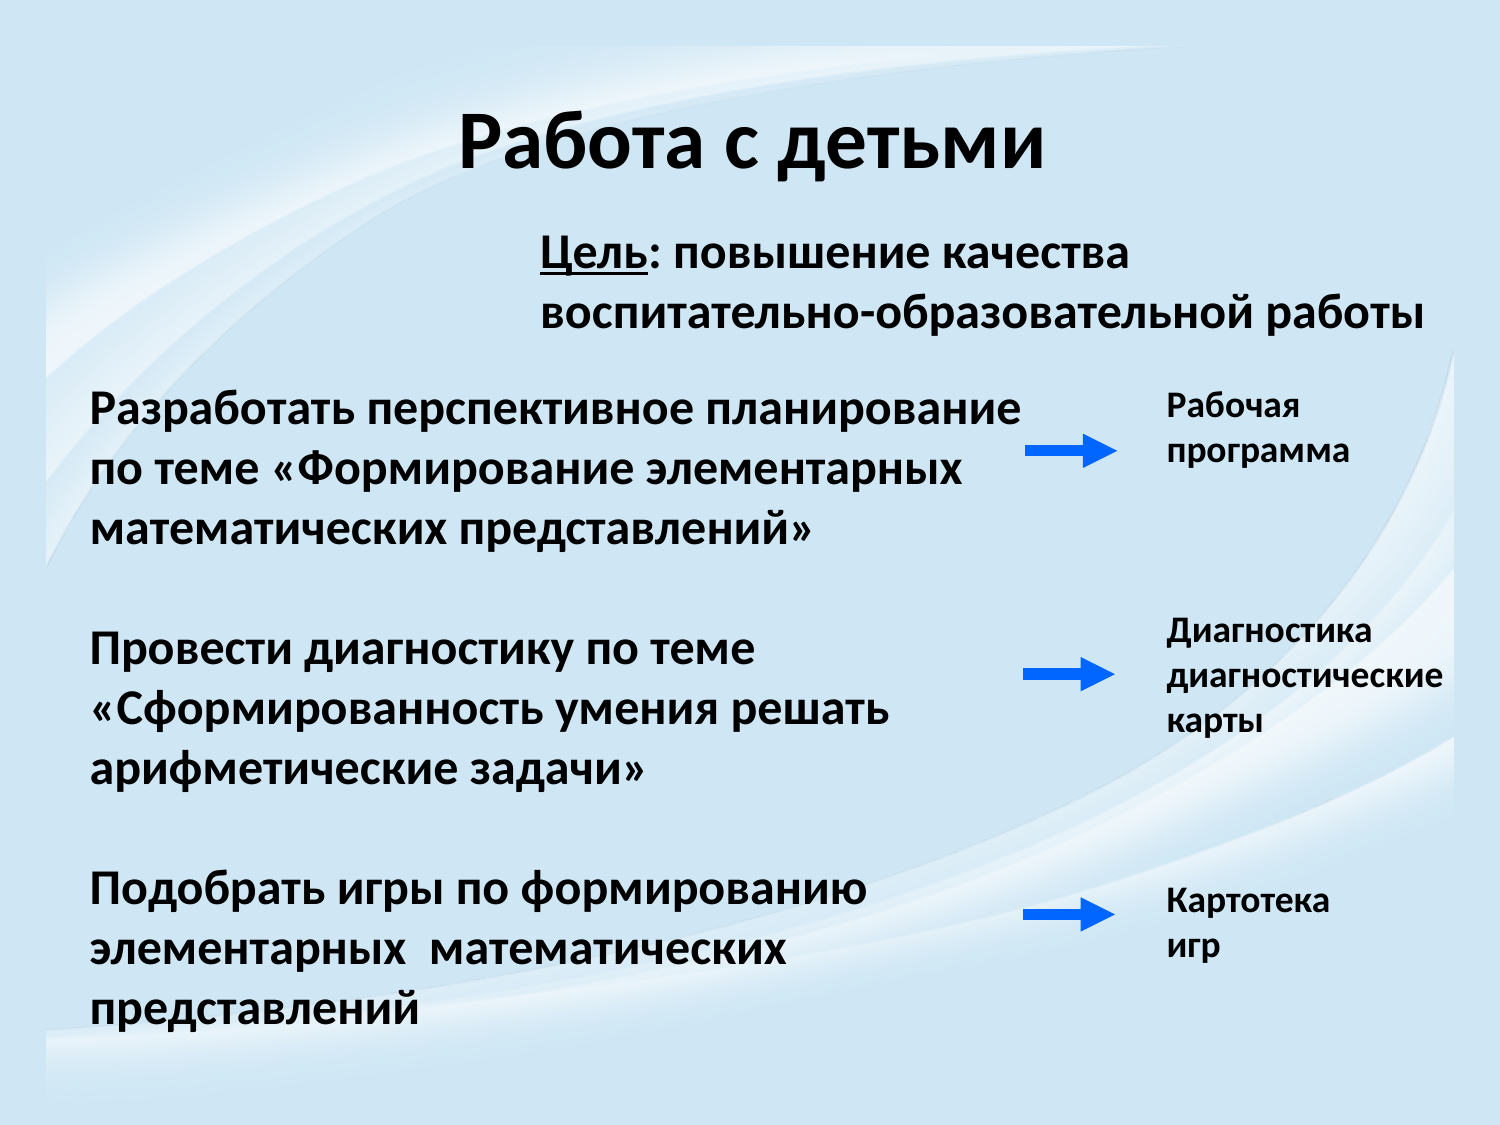

Работа с детьми
Цель: повышение качества
воспитательно-образовательной работы
Разработать перспективное планирование
по теме «Формирование элементарных
математических представлений»
Провести диагностику по теме
«Сформированность умения решать
арифметические задачи»
Подобрать игры по формированию
элементарных математических
представлений
Рабочая
программа
Диагностика
диагностические
карты
Картотека
игр